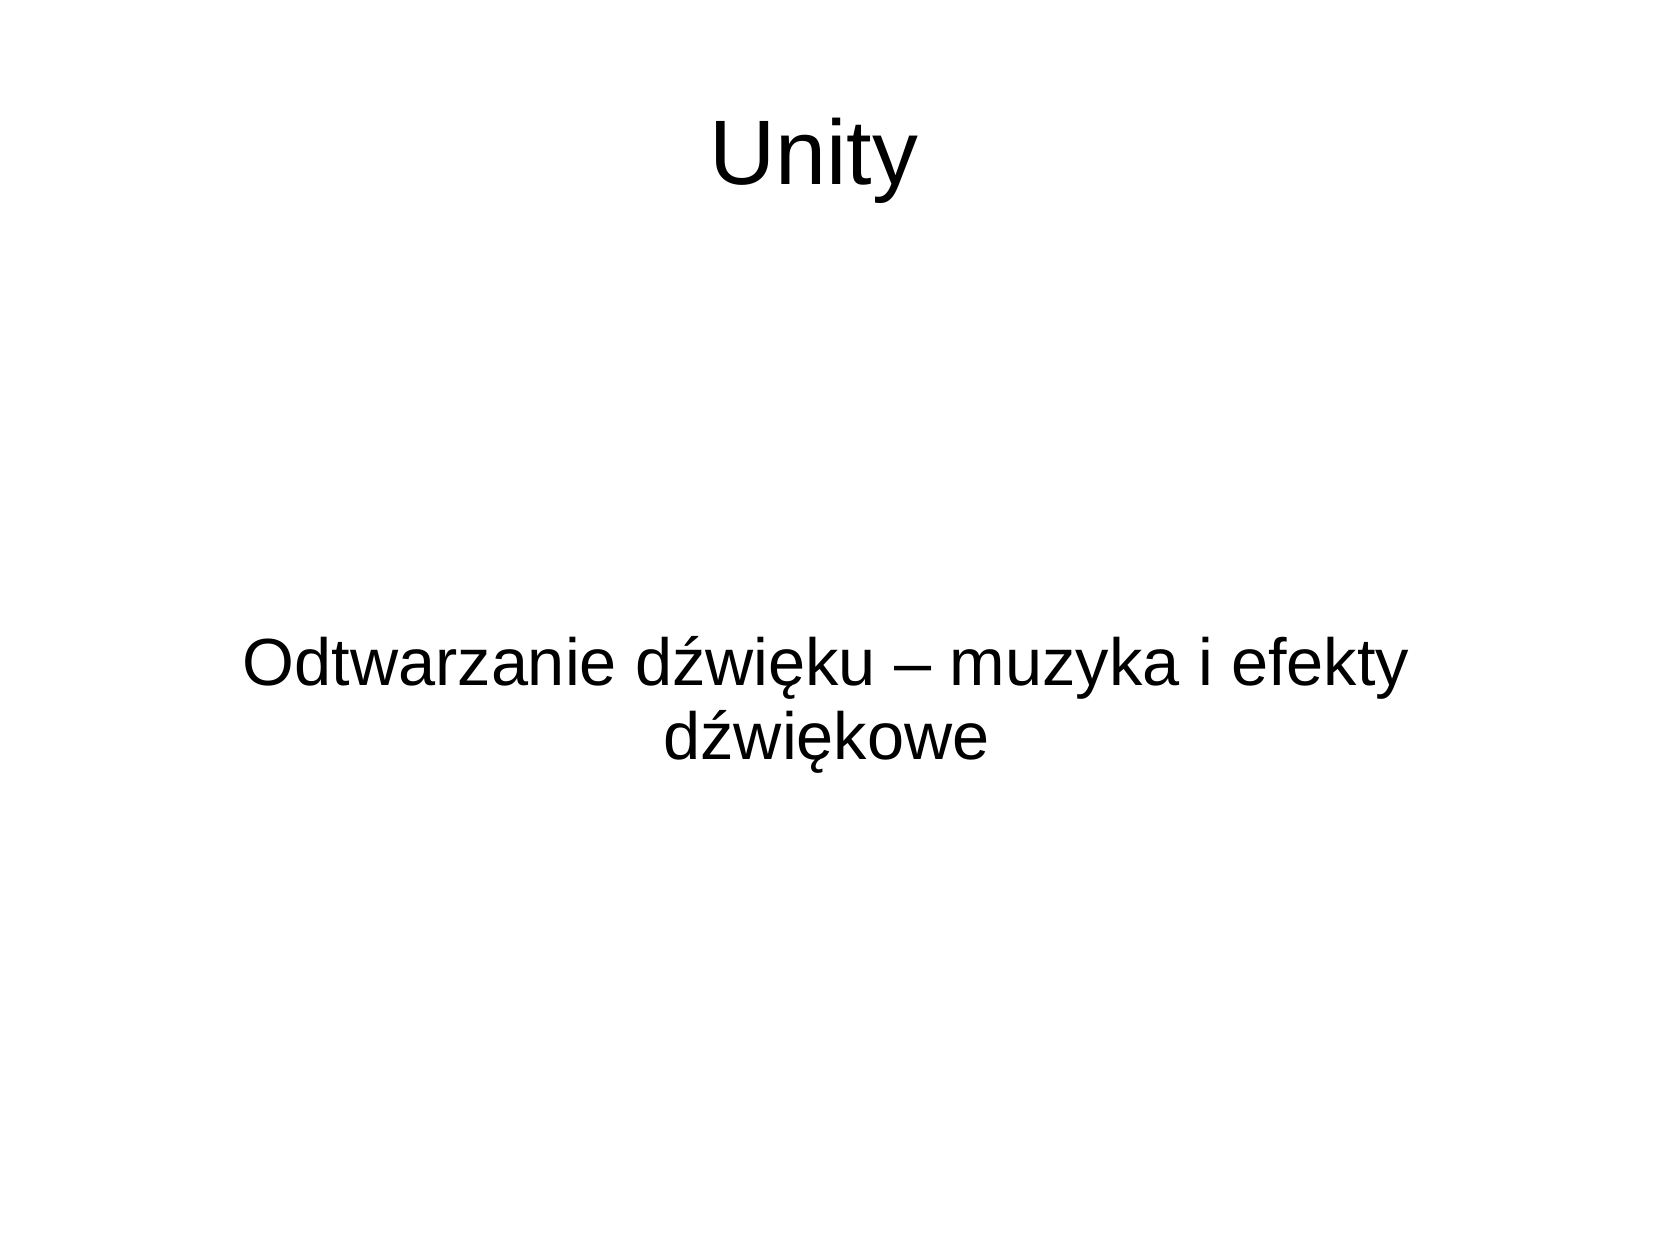

# Unity
Odtwarzanie dźwięku – muzyka i efekty dźwiękowe